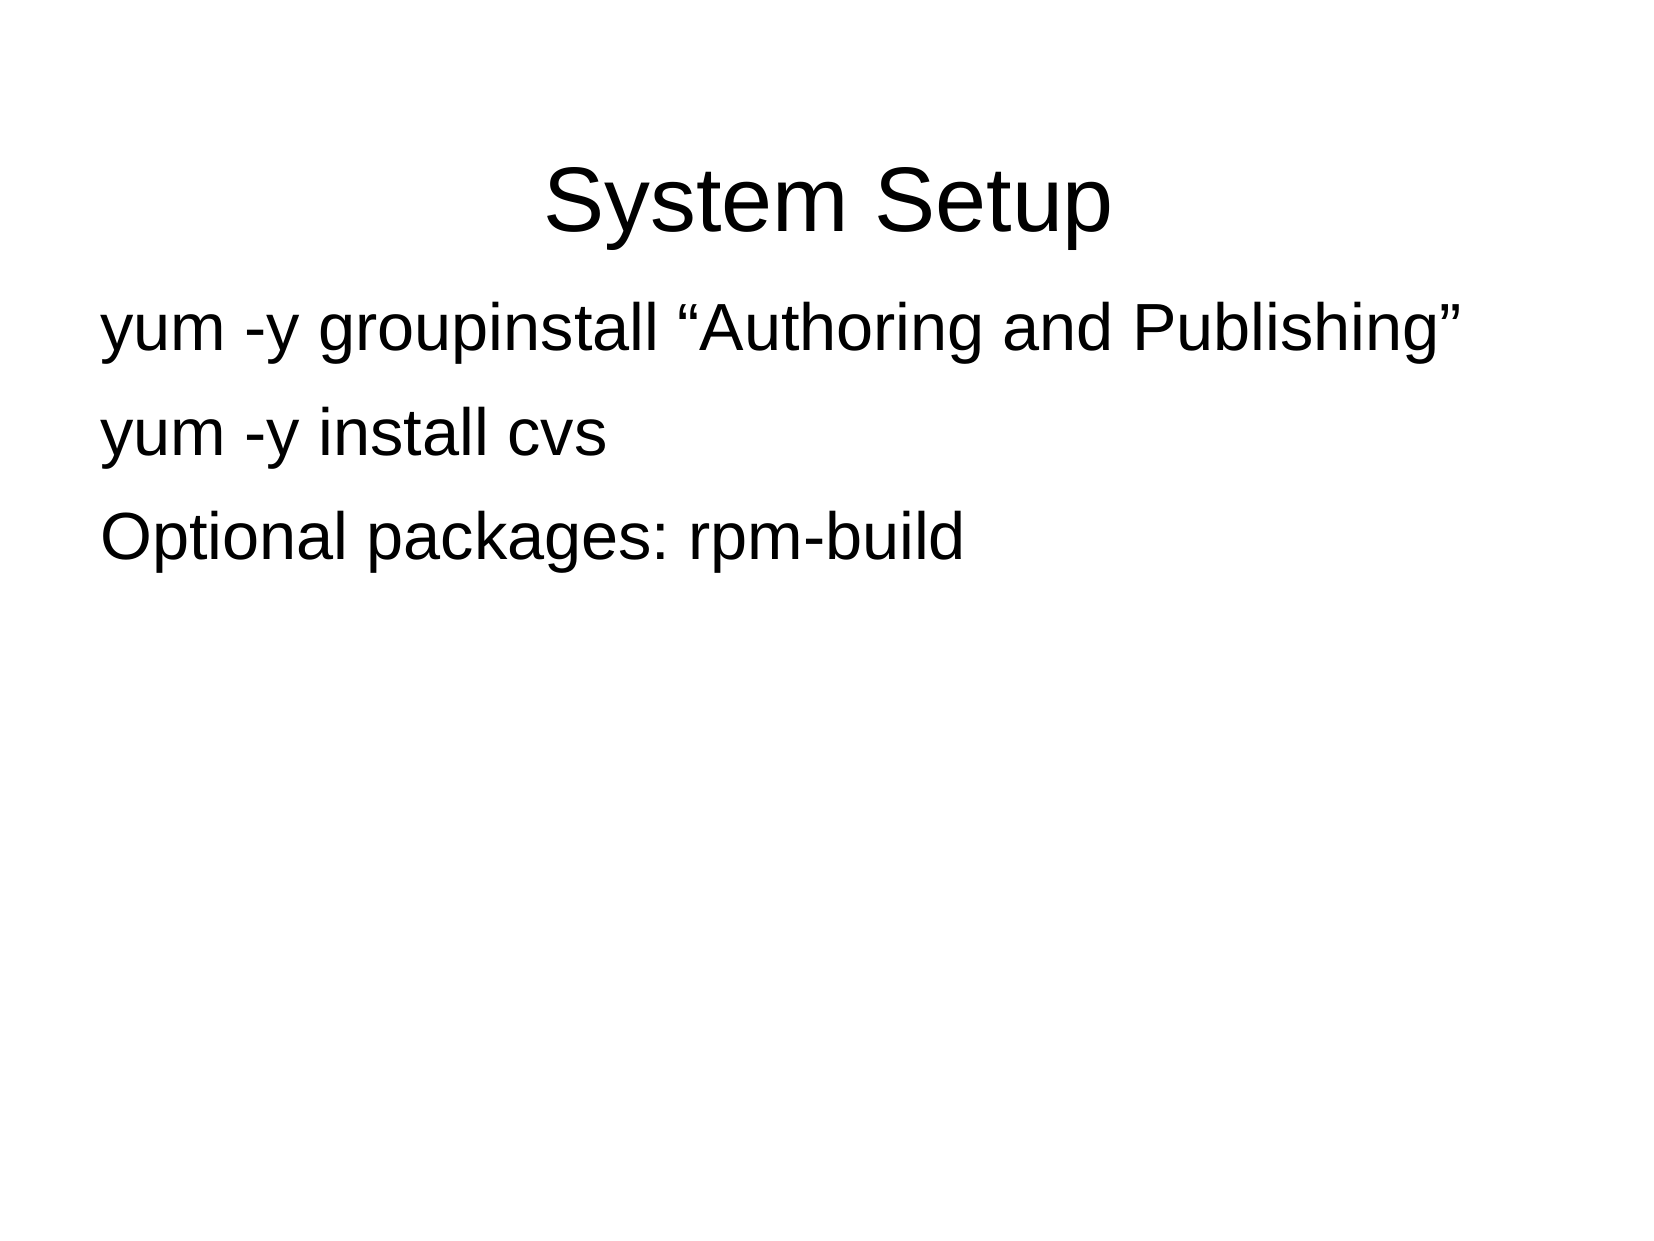

# System Setup
yum -y groupinstall “Authoring and Publishing”
yum -y install cvs
Optional packages: rpm-build